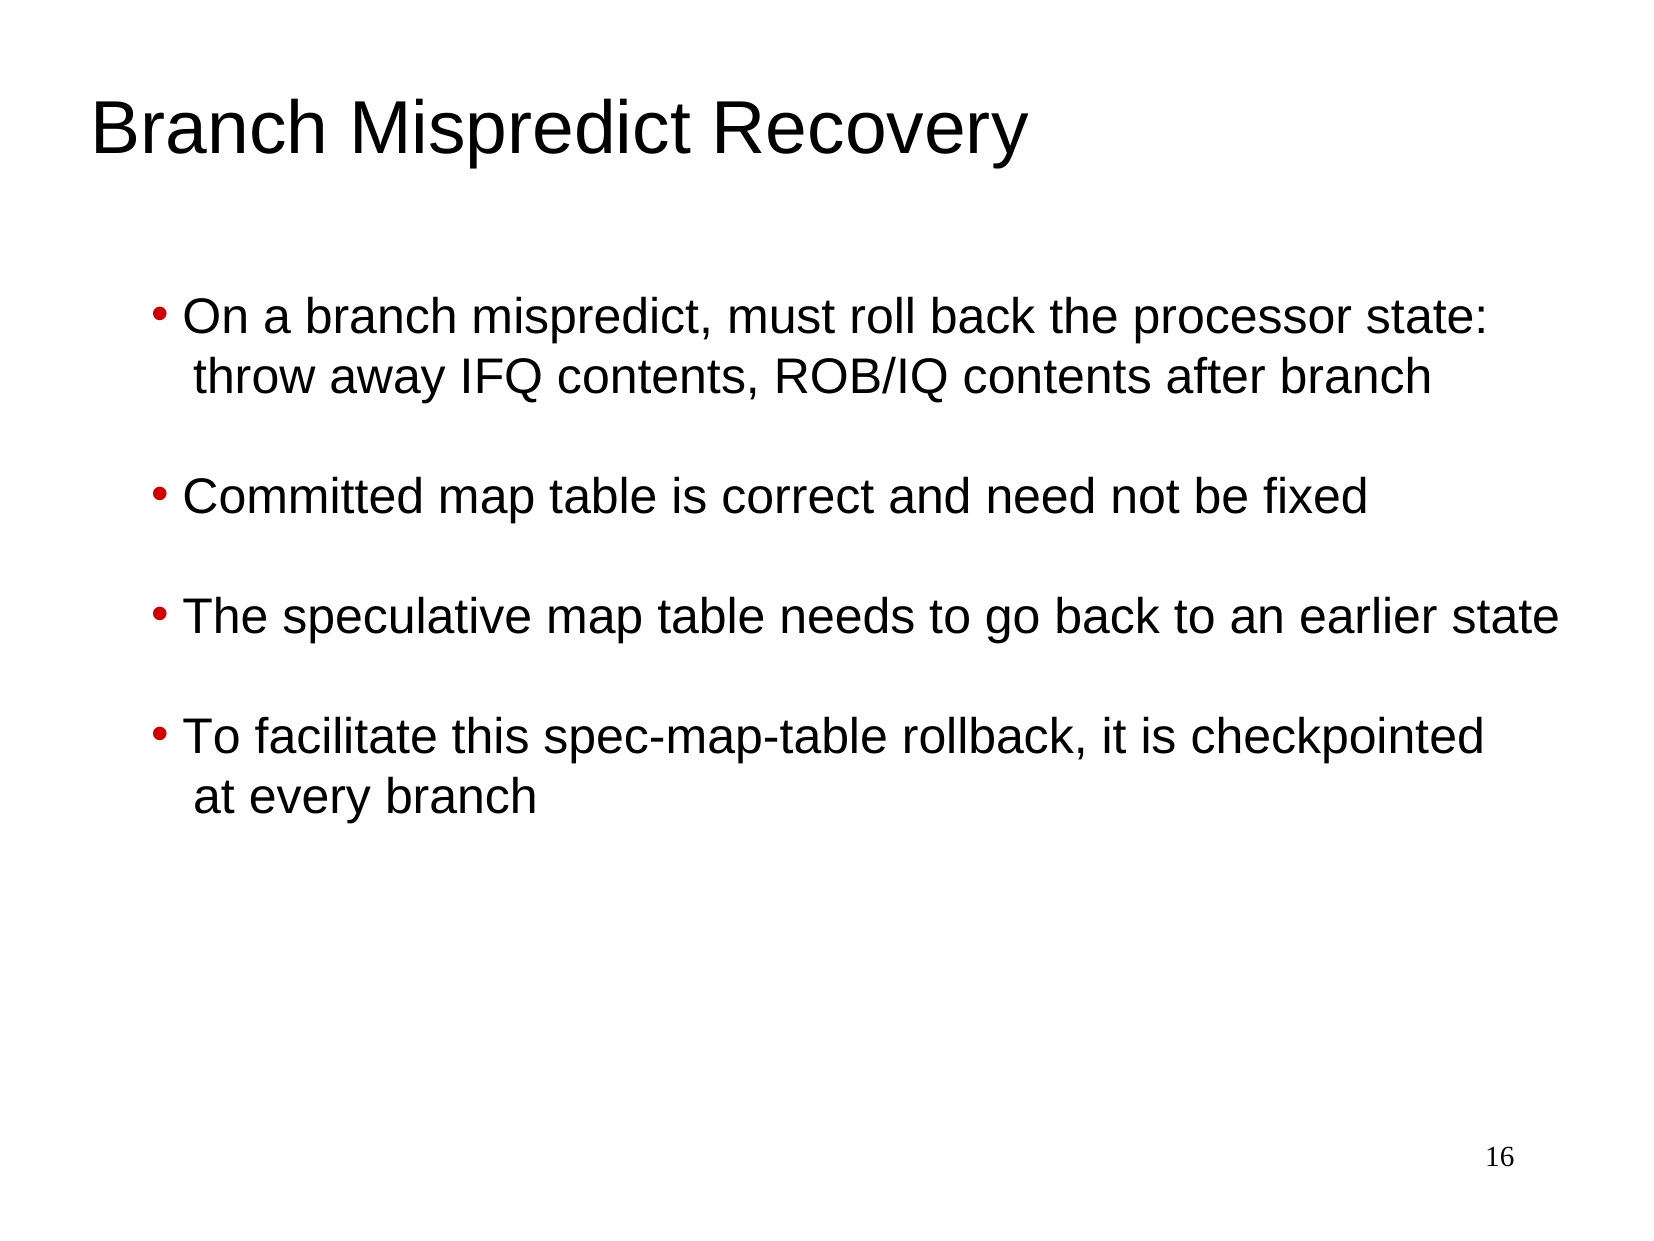

Branch Mispredict Recovery
 On a branch mispredict, must roll back the processor state:
 throw away IFQ contents, ROB/IQ contents after branch
 Committed map table is correct and need not be fixed
 The speculative map table needs to go back to an earlier state
 To facilitate this spec-map-table rollback, it is checkpointed
 at every branch